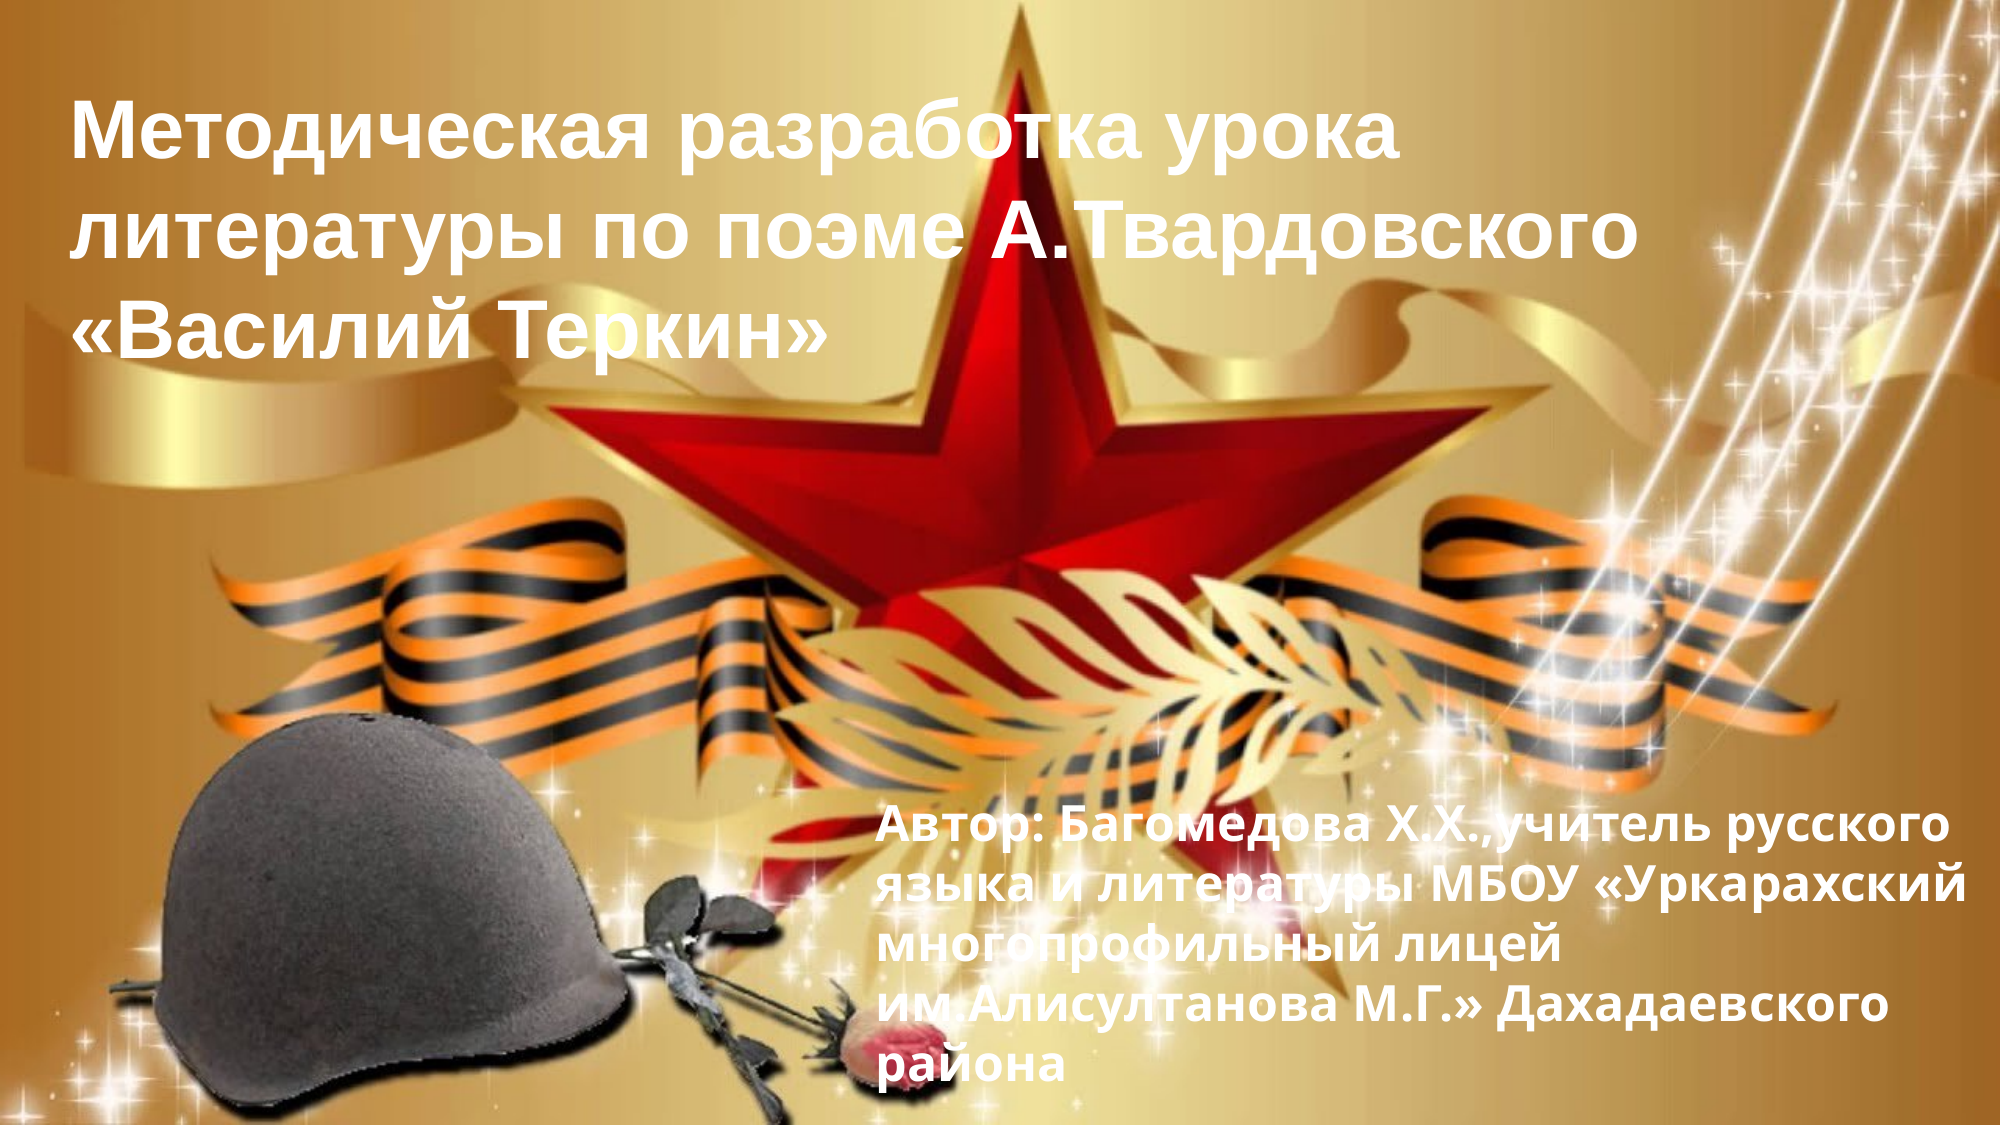

Методическая разработка урока литературы по поэме А.Твардовского «Василий Теркин»
Автор: Багомедова Х.Х.,учитель русского языка и литературы МБОУ «Уркарахский многопрофильный лицей им.Алисултанова М.Г.» Дахадаевского района